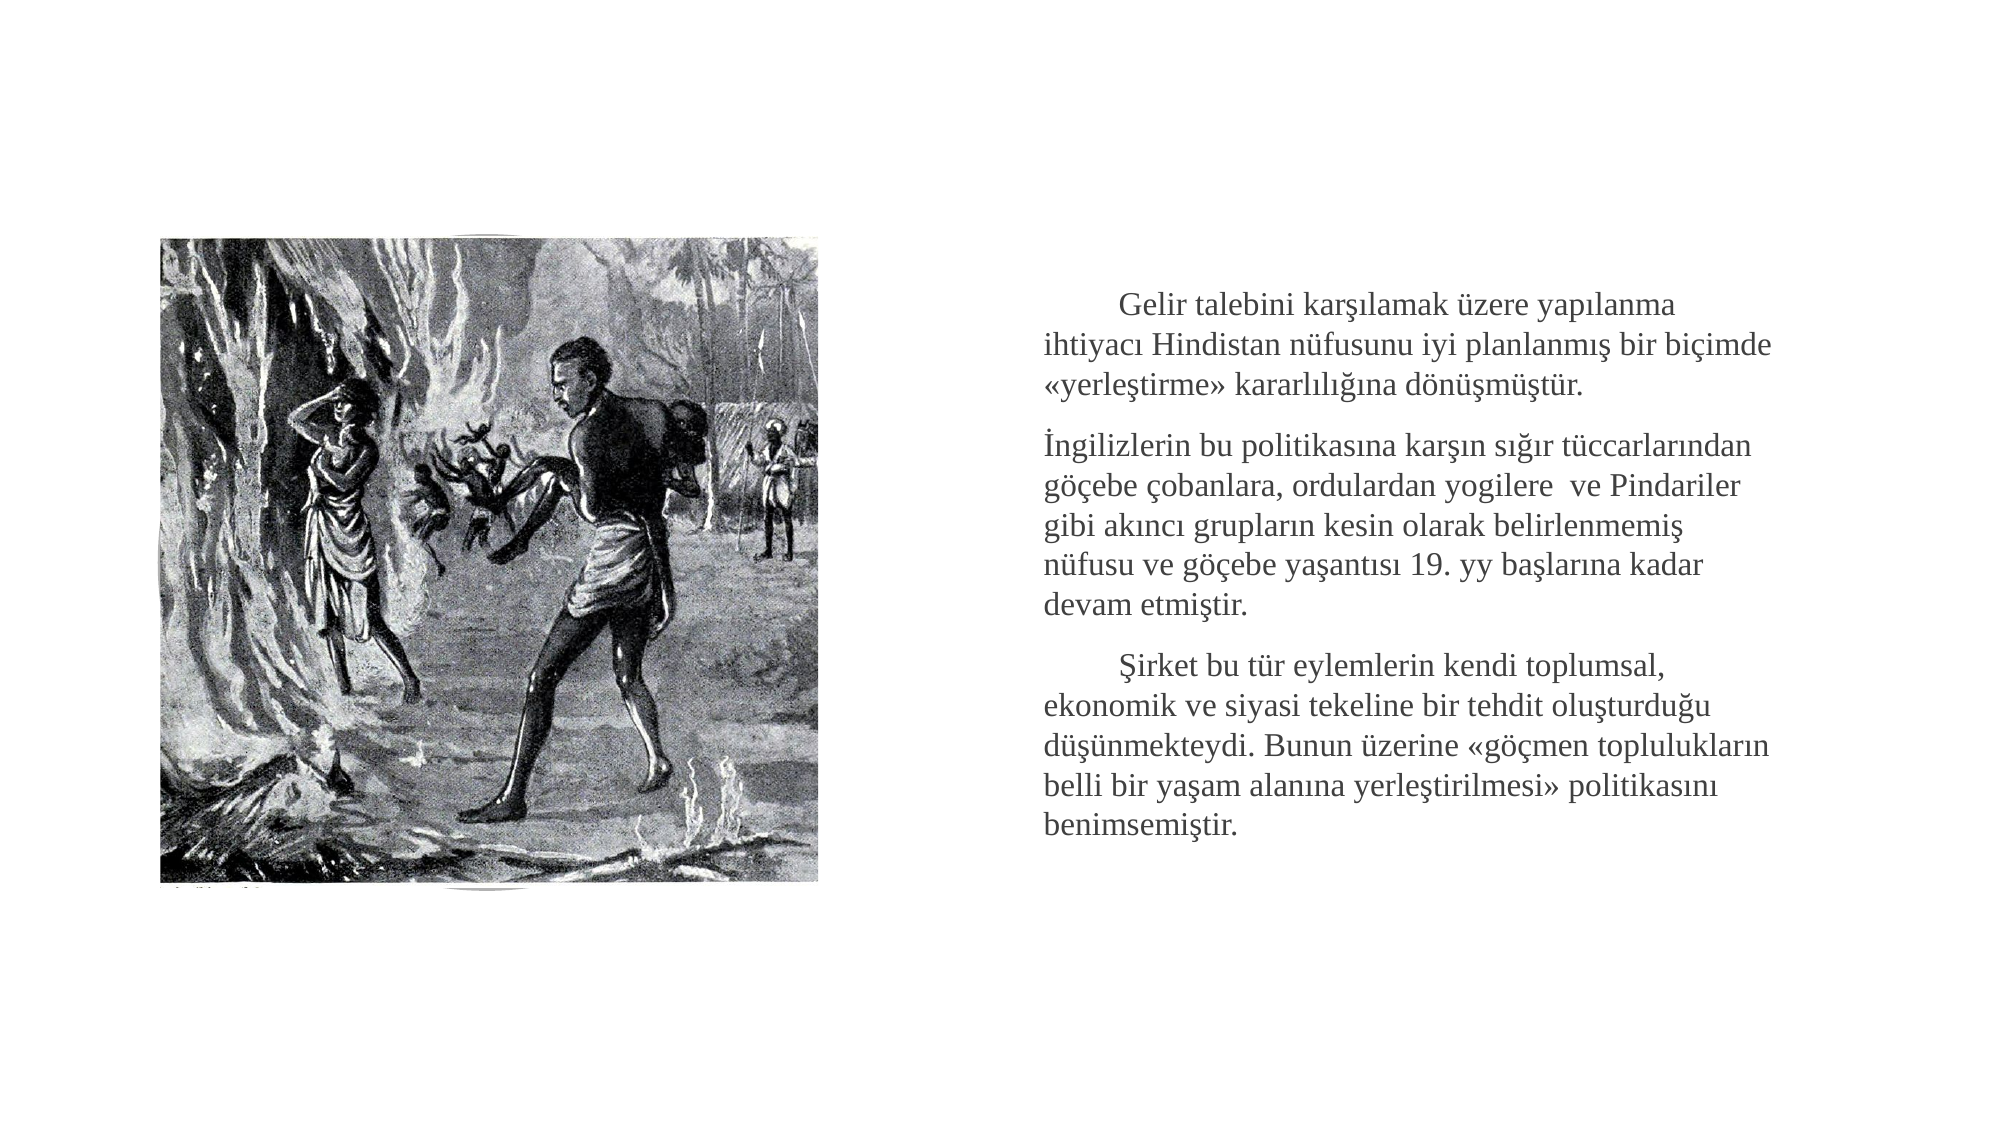

# Gelir talebini karşılamak üzere yapılanma ihtiyacı Hindistan nüfusunu iyi planlanmış bir biçimde «yerleştirme» kararlılığına dönüşmüştür.
İngilizlerin bu politikasına karşın sığır tüccarlarından göçebe çobanlara, ordulardan yogilere ve Pindariler gibi akıncı grupların kesin olarak belirlenmemiş nüfusu ve göçebe yaşantısı 19. yy başlarına kadar devam etmiştir.
	Şirket bu tür eylemlerin kendi toplumsal, ekonomik ve siyasi tekeline bir tehdit oluşturduğu düşünmekteydi. Bunun üzerine «göçmen toplulukların belli bir yaşam alanına yerleştirilmesi» politikasını benimsemiştir.